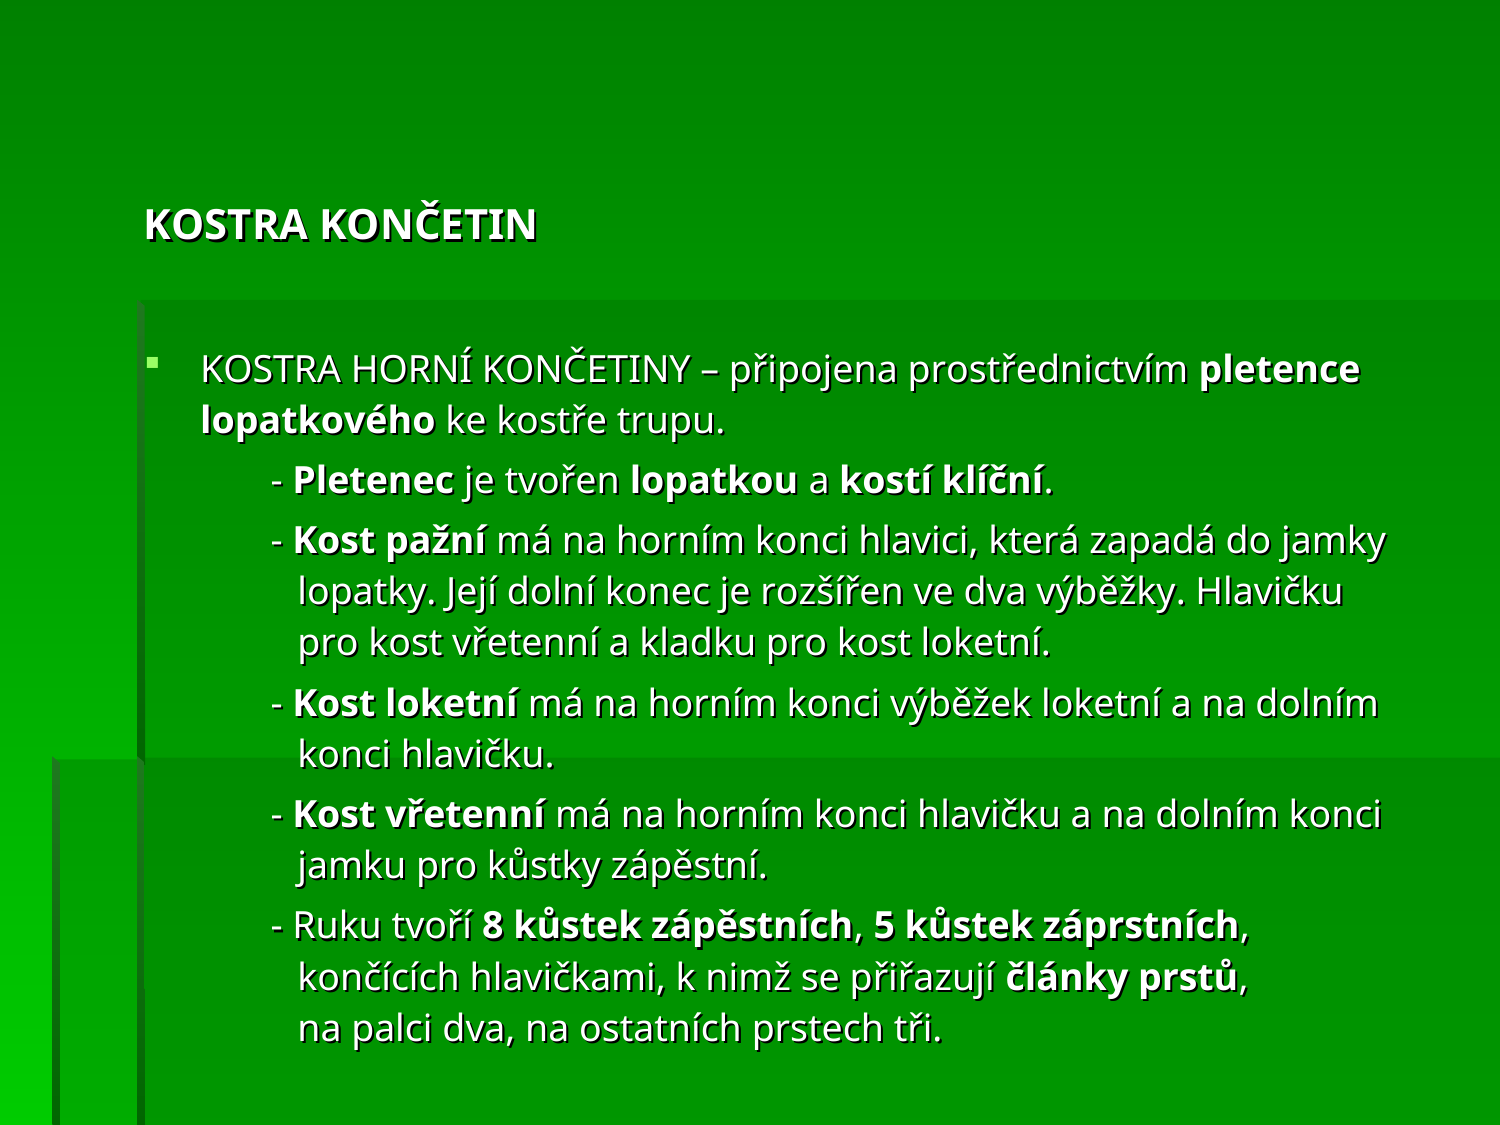

# KOSTRA KONČETIN
KOSTRA HORNÍ KONČETINY – připojena prostřednictvím pletence lopatkového ke kostře trupu.
 - Pletenec je tvořen lopatkou a kostí klíční.
 - Kost pažní má na horním konci hlavici, která zapadá do jamky
 lopatky. Její dolní konec je rozšířen ve dva výběžky. Hlavičku
 pro kost vřetenní a kladku pro kost loketní.
 - Kost loketní má na horním konci výběžek loketní a na dolním
 konci hlavičku.
 - Kost vřetenní má na horním konci hlavičku a na dolním konci
 jamku pro kůstky zápěstní.
 - Ruku tvoří 8 kůstek zápěstních, 5 kůstek záprstních,
 končících hlavičkami, k nimž se přiřazují články prstů,
 na palci dva, na ostatních prstech tři.